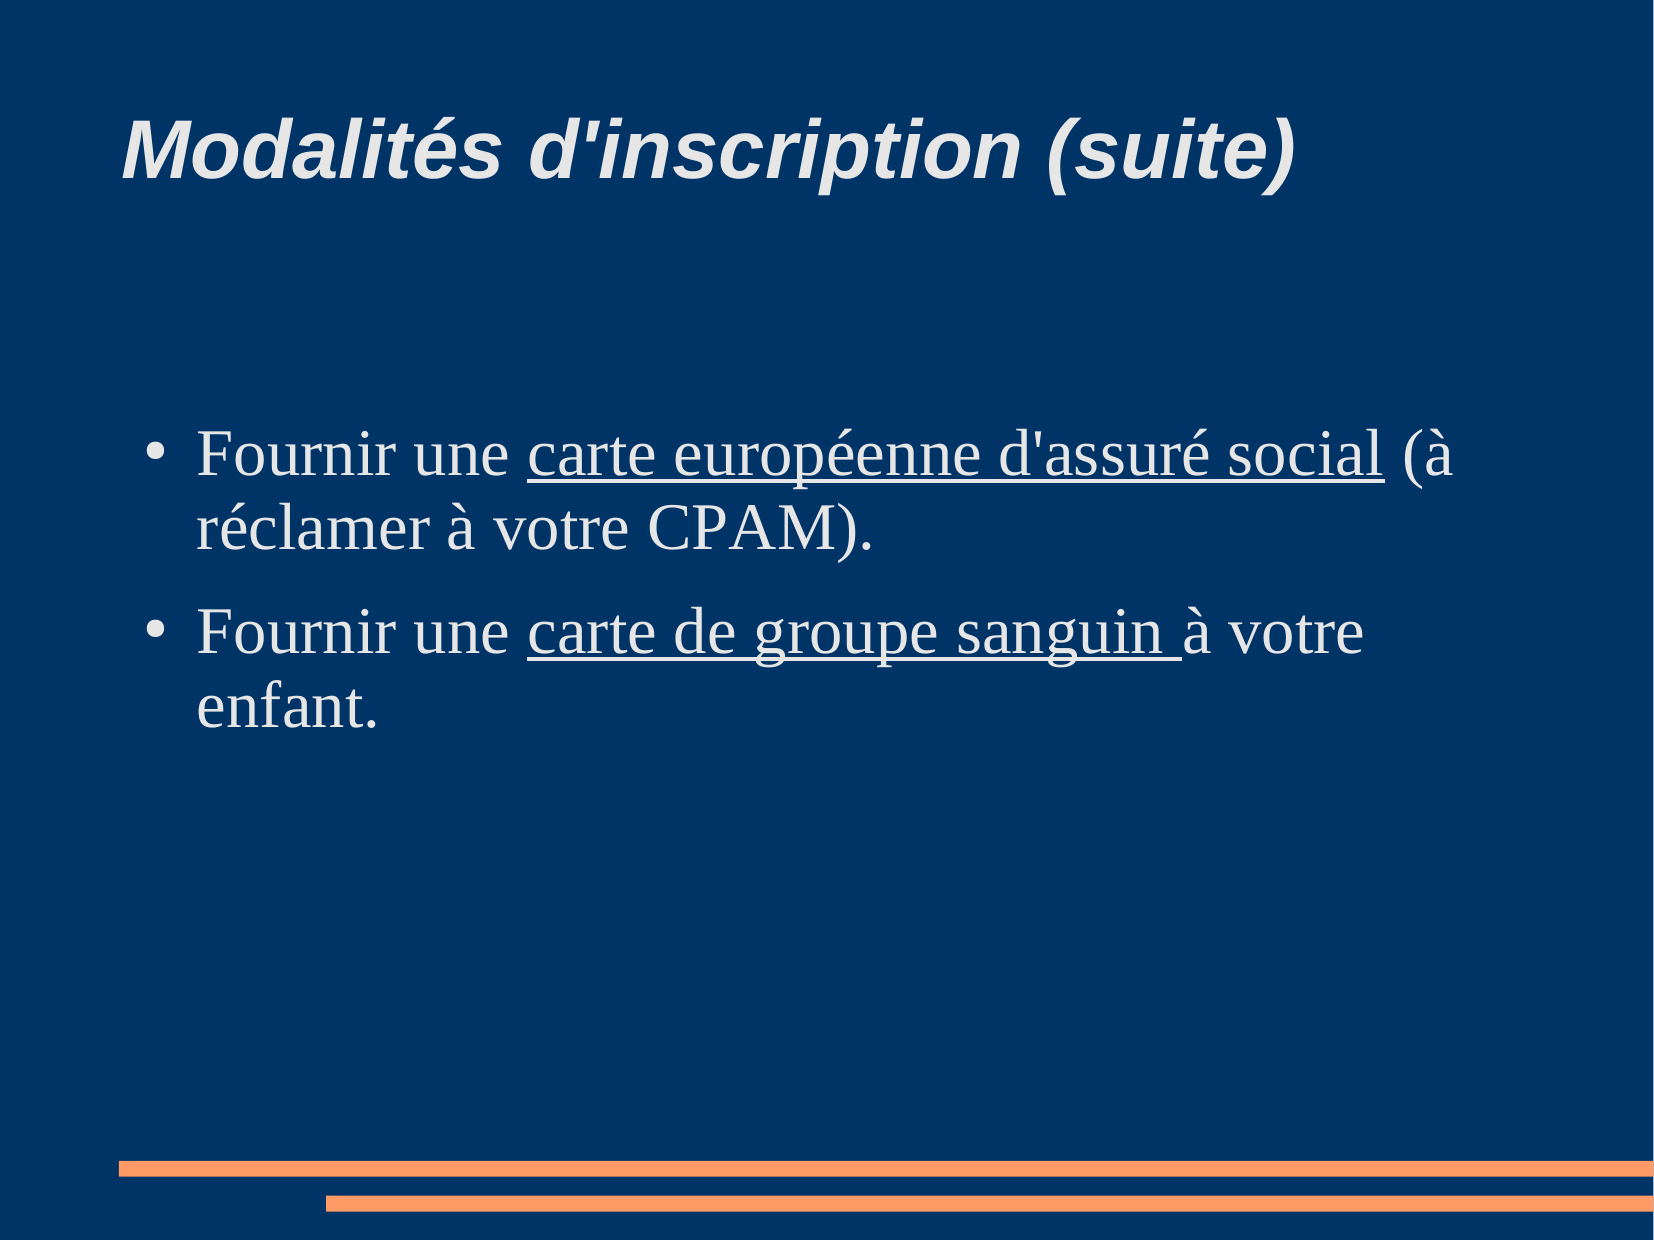

# Modalités d'inscription (suite)
Fournir une carte européenne d'assuré social (à réclamer à votre CPAM).
Fournir une carte de groupe sanguin à votre enfant.